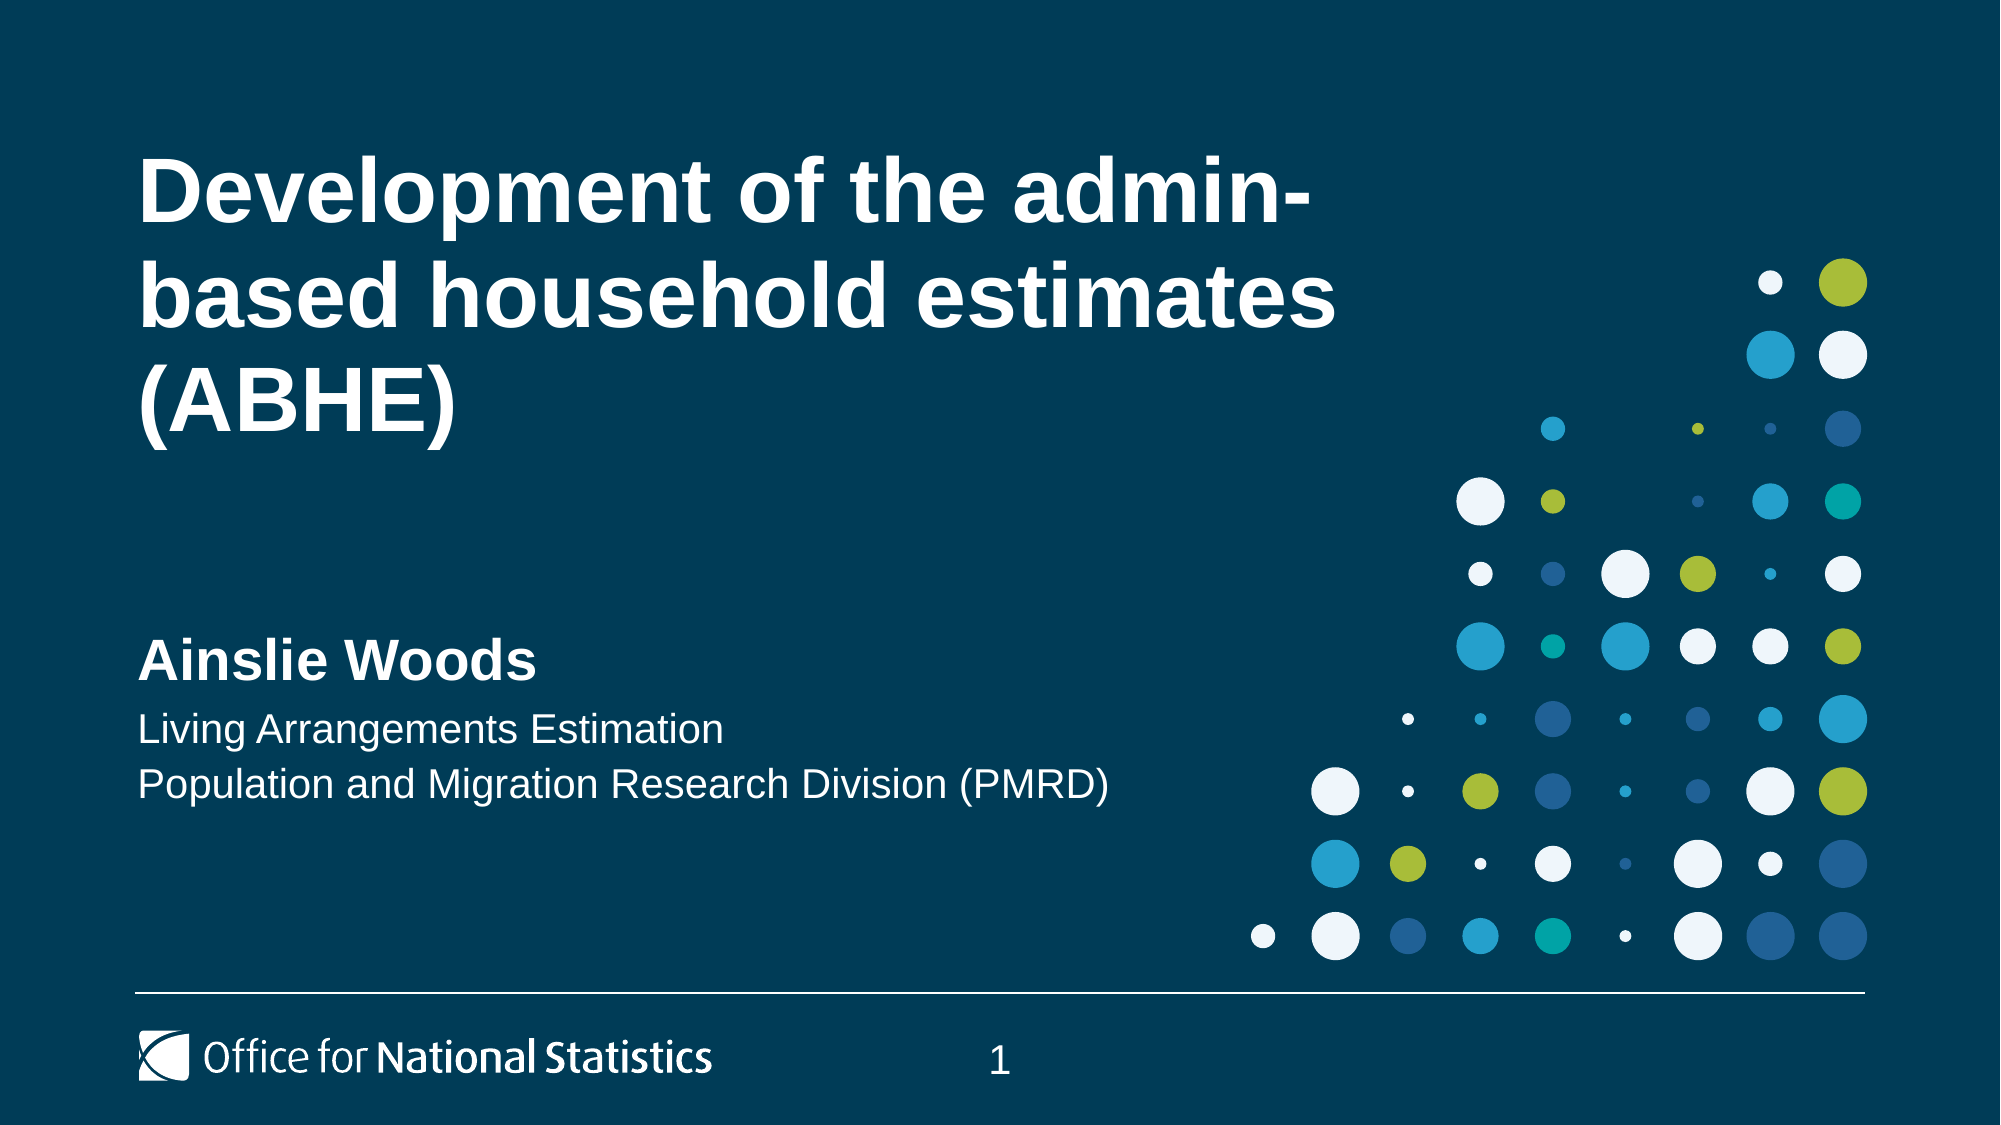

Development of the admin-based household estimates (ABHE)
Ainslie Woods
# Living Arrangements Estimation
Population and Migration Research Division (PMRD)